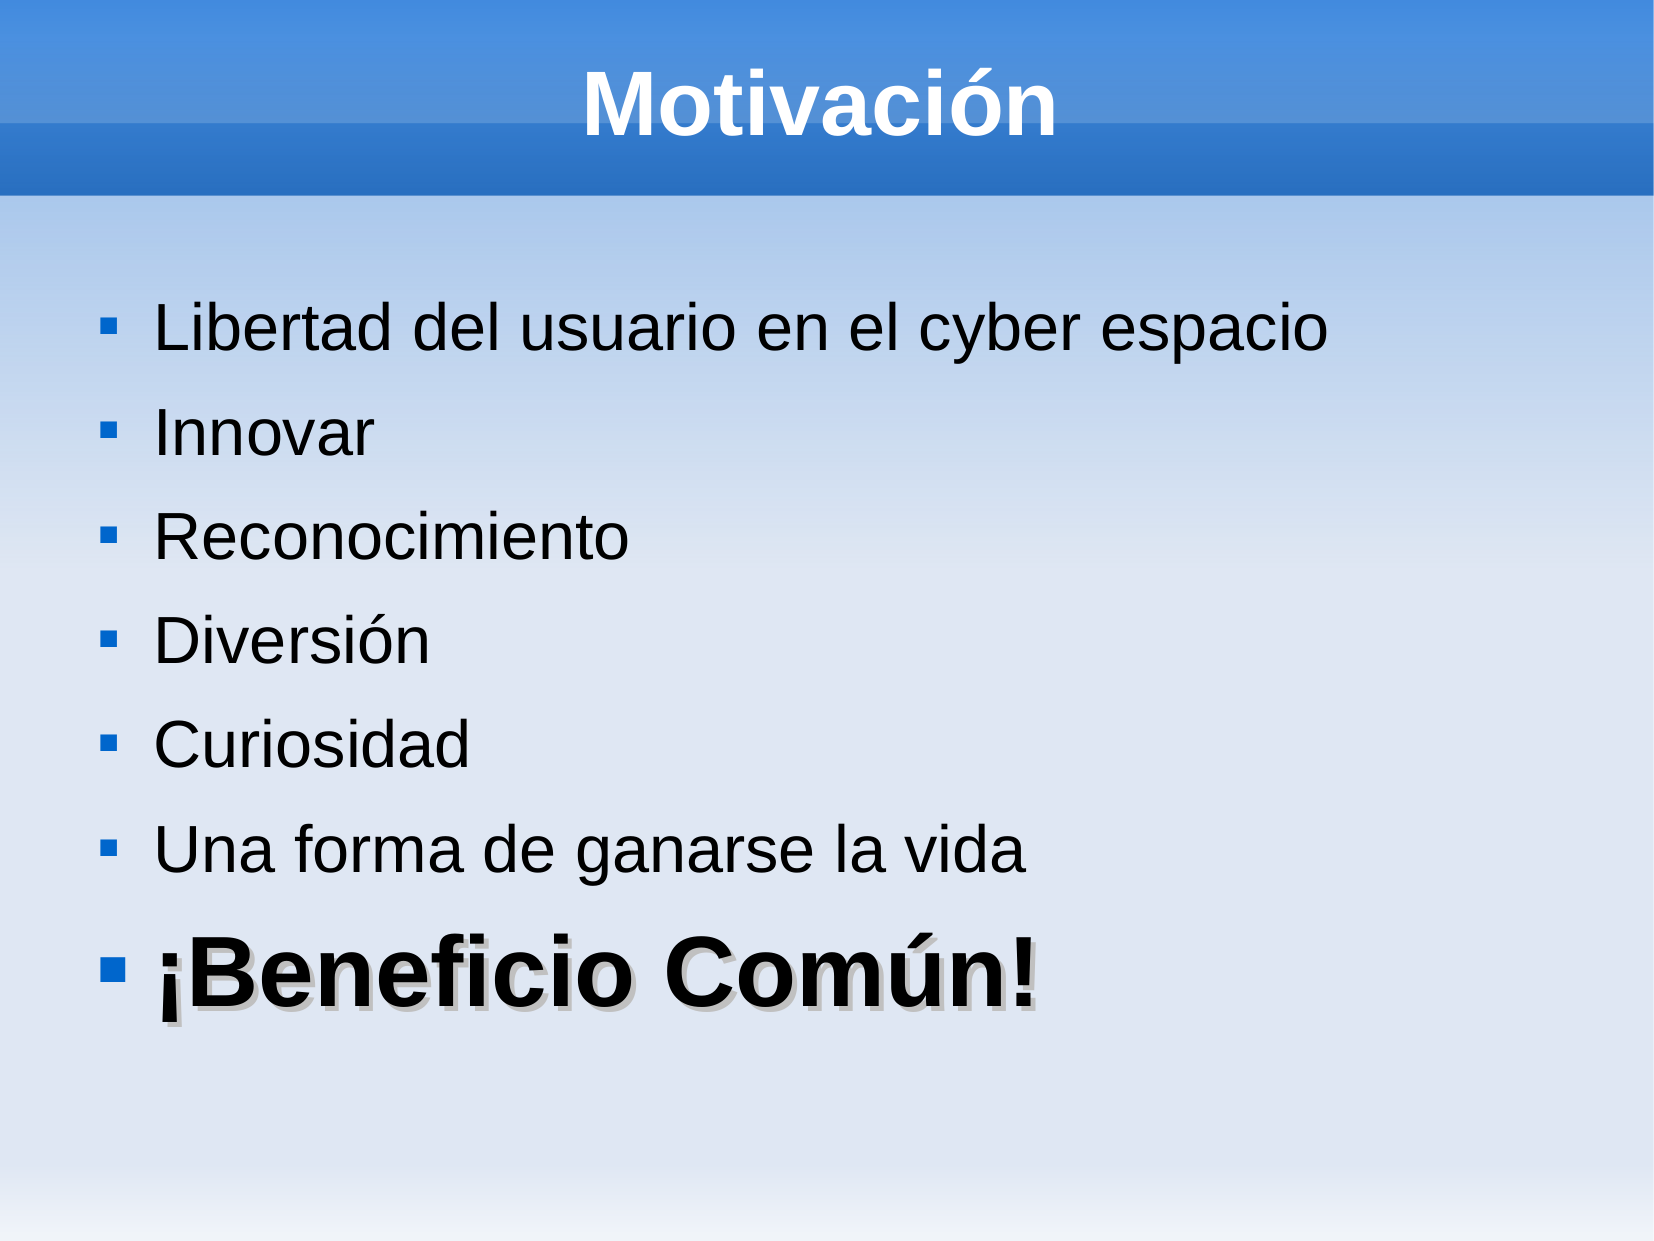

# Motivación
Libertad del usuario en el cyber espacio
Innovar
Reconocimiento
Diversión
Curiosidad
Una forma de ganarse la vida
¡Beneficio Común!